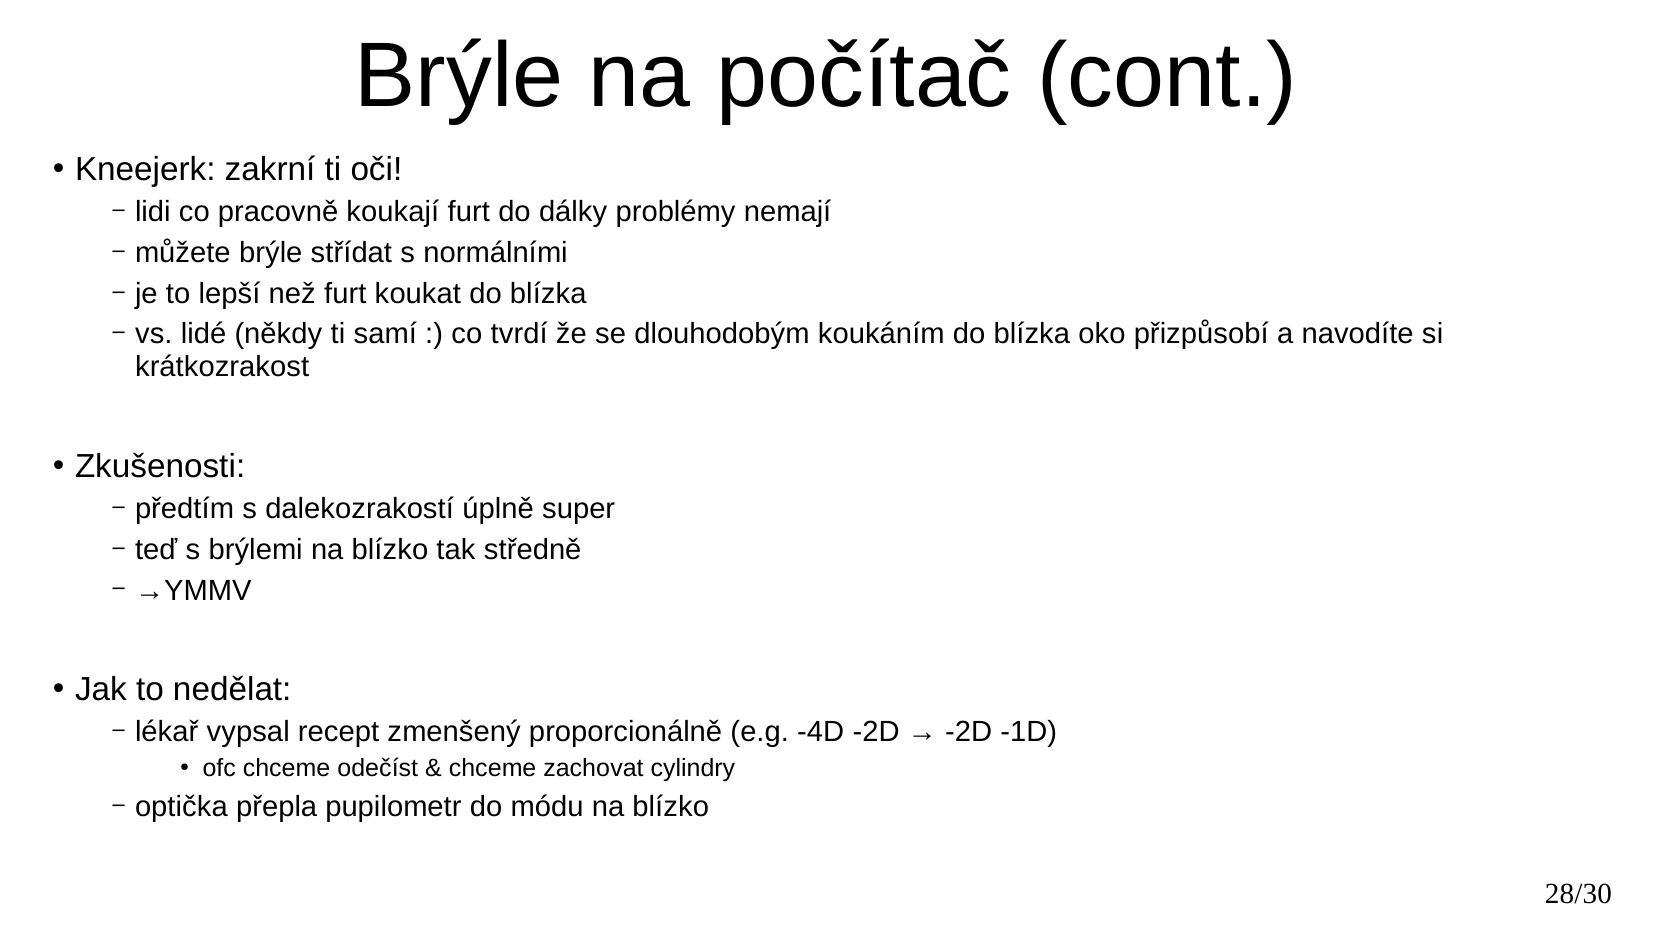

# Brýle na počítač (cont.)
Kneejerk: zakrní ti oči!
lidi co pracovně koukají furt do dálky problémy nemají
můžete brýle střídat s normálními
je to lepší než furt koukat do blízka
vs. lidé (někdy ti samí :) co tvrdí že se dlouhodobým koukáním do blízka oko přizpůsobí a navodíte si krátkozrakost
Zkušenosti:
předtím s dalekozrakostí úplně super
teď s brýlemi na blízko tak středně
→YMMV
Jak to nedělat:
lékař vypsal recept zmenšený proporcionálně (e.g. -4D -2D → -2D -1D)
ofc chceme odečíst & chceme zachovat cylindry
optička přepla pupilometr do módu na blízko
28